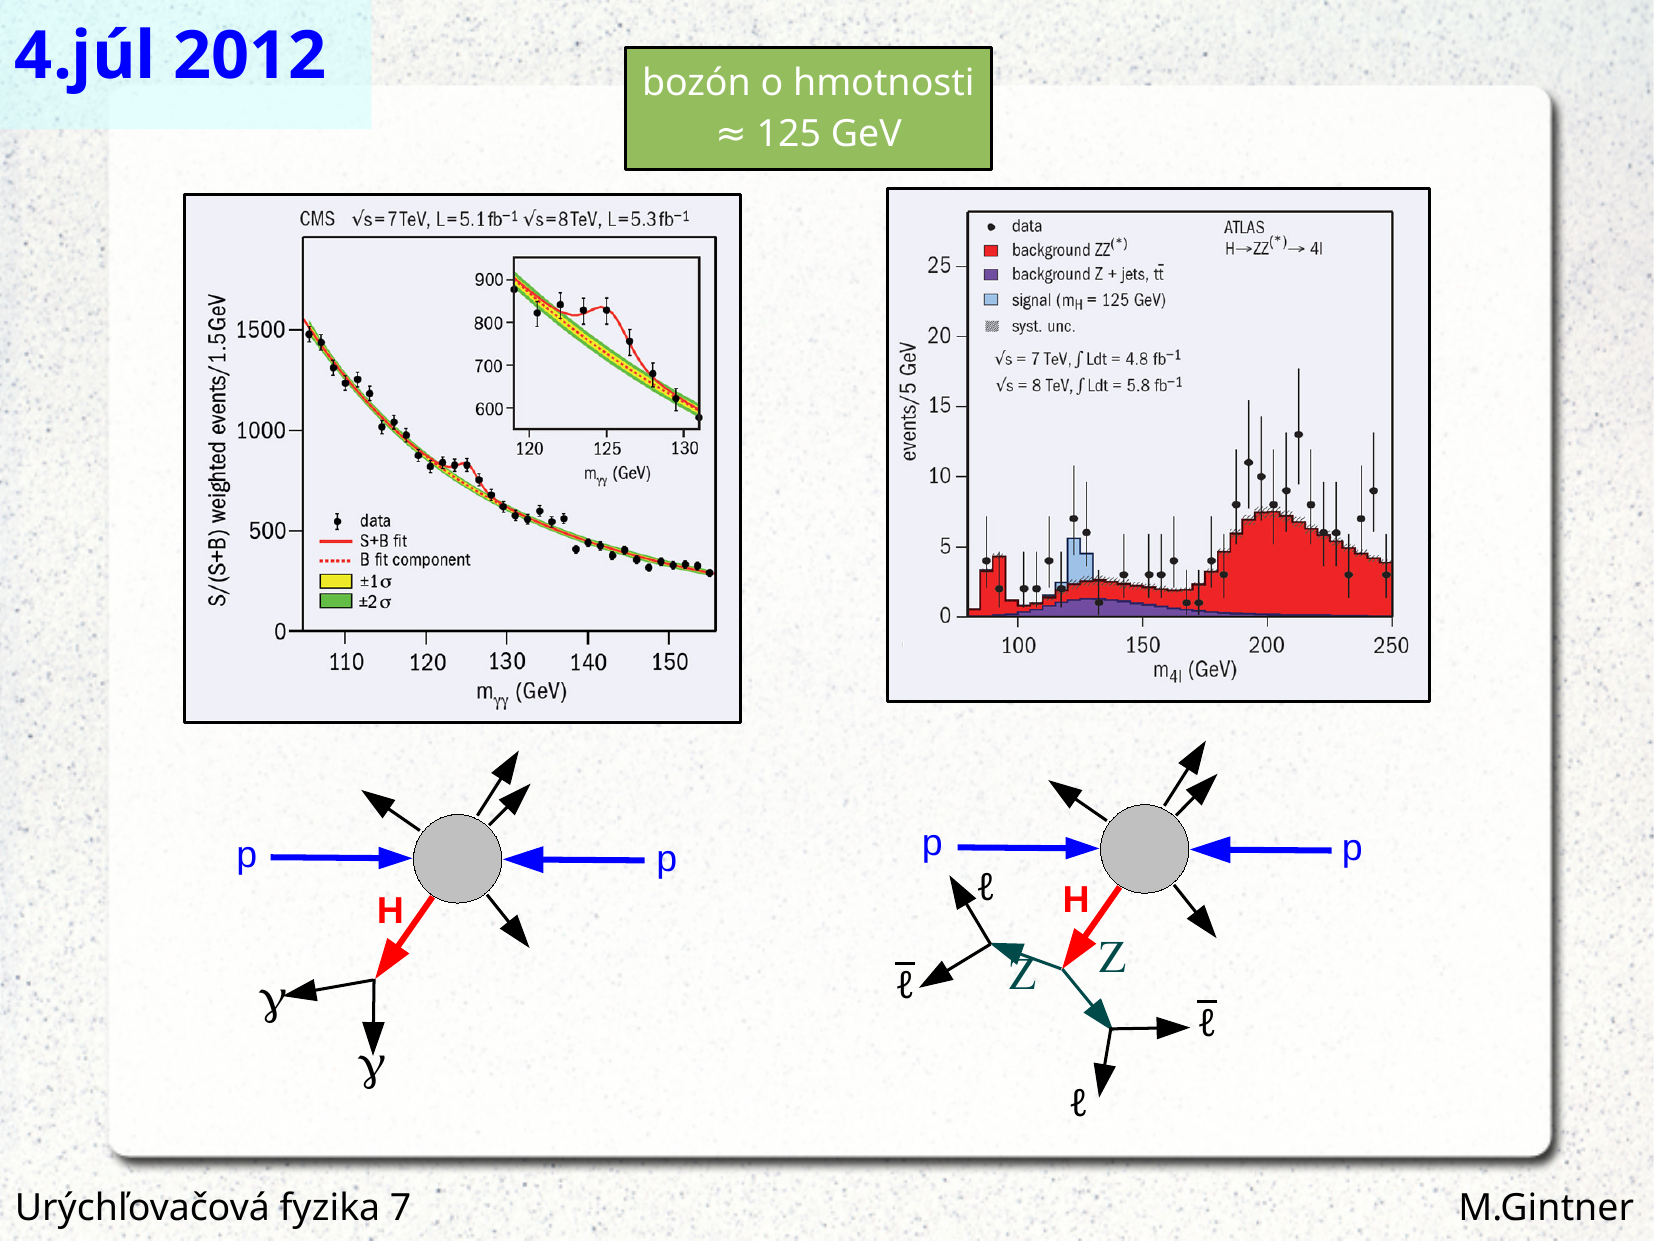

4.júl 2012
bozón o hmotnosti
≈ 125 GeV
p
p
ℓ
H
Z
Z
ℓ
ℓ
ℓ
p
p
H


Urýchľovačová fyzika 7
M.Gintner